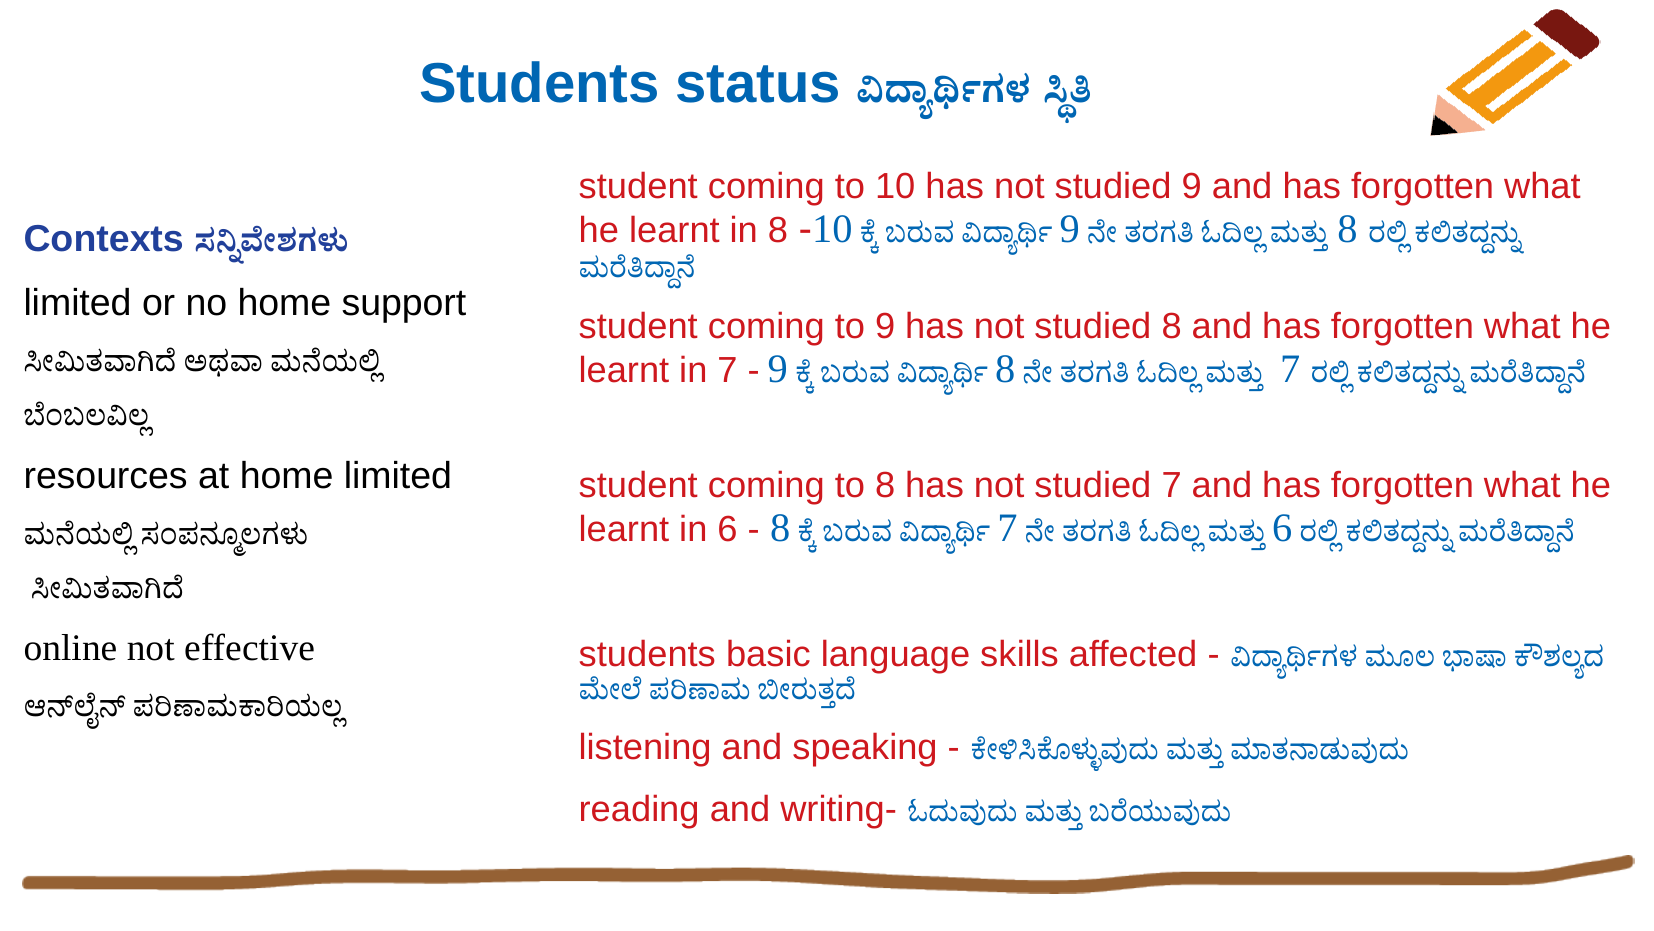

# Students status ವಿದ್ಯಾರ್ಥಿಗಳ ಸ್ಥಿತಿ
student coming to 10 has not studied 9 and has forgotten what he learnt in 8 -10 ಕ್ಕೆ ಬರುವ ವಿದ್ಯಾರ್ಥಿ 9 ನೇ ತರಗತಿ ಓದಿಲ್ಲ ಮತ್ತು 8 ರಲ್ಲಿ ಕಲಿತದ್ದನ್ನು ಮರೆತಿದ್ದಾನೆ
student coming to 9 has not studied 8 and has forgotten what he learnt in 7 - 9 ಕ್ಕೆ ಬರುವ ವಿದ್ಯಾರ್ಥಿ 8 ನೇ ತರಗತಿ ಓದಿಲ್ಲ ಮತ್ತು 7 ರಲ್ಲಿ ಕಲಿತದ್ದನ್ನು ಮರೆತಿದ್ದಾನೆ
student coming to 8 has not studied 7 and has forgotten what he learnt in 6 - 8 ಕ್ಕೆ ಬರುವ ವಿದ್ಯಾರ್ಥಿ 7 ನೇ ತರಗತಿ ಓದಿಲ್ಲ ಮತ್ತು 6 ರಲ್ಲಿ ಕಲಿತದ್ದನ್ನು ಮರೆತಿದ್ದಾನೆ
students basic language skills affected - ವಿದ್ಯಾರ್ಥಿಗಳ ಮೂಲ ಭಾಷಾ ಕೌಶಲ್ಯದ ಮೇಲೆ ಪರಿಣಾಮ ಬೀರುತ್ತದೆ
listening and speaking - ಕೇಳಿಸಿಕೊಳ್ಳುವುದು ಮತ್ತು ಮಾತನಾಡುವುದು
reading and writing- ಓದುವುದು ಮತ್ತು ಬರೆಯುವುದು
Contexts ಸನ್ನಿವೇಶಗಳು
limited or no home support
ಸೀಮಿತವಾಗಿದೆ ಅಥವಾ ಮನೆಯಲ್ಲಿ
ಬೆಂಬಲವಿಲ್ಲ
resources at home limited
ಮನೆಯಲ್ಲಿ ಸಂಪನ್ಮೂಲಗಳು
 ಸೀಮಿತವಾಗಿದೆ
online not effective
ಆನ್‌ಲೈನ್ ಪರಿಣಾಮಕಾರಿಯಲ್ಲ